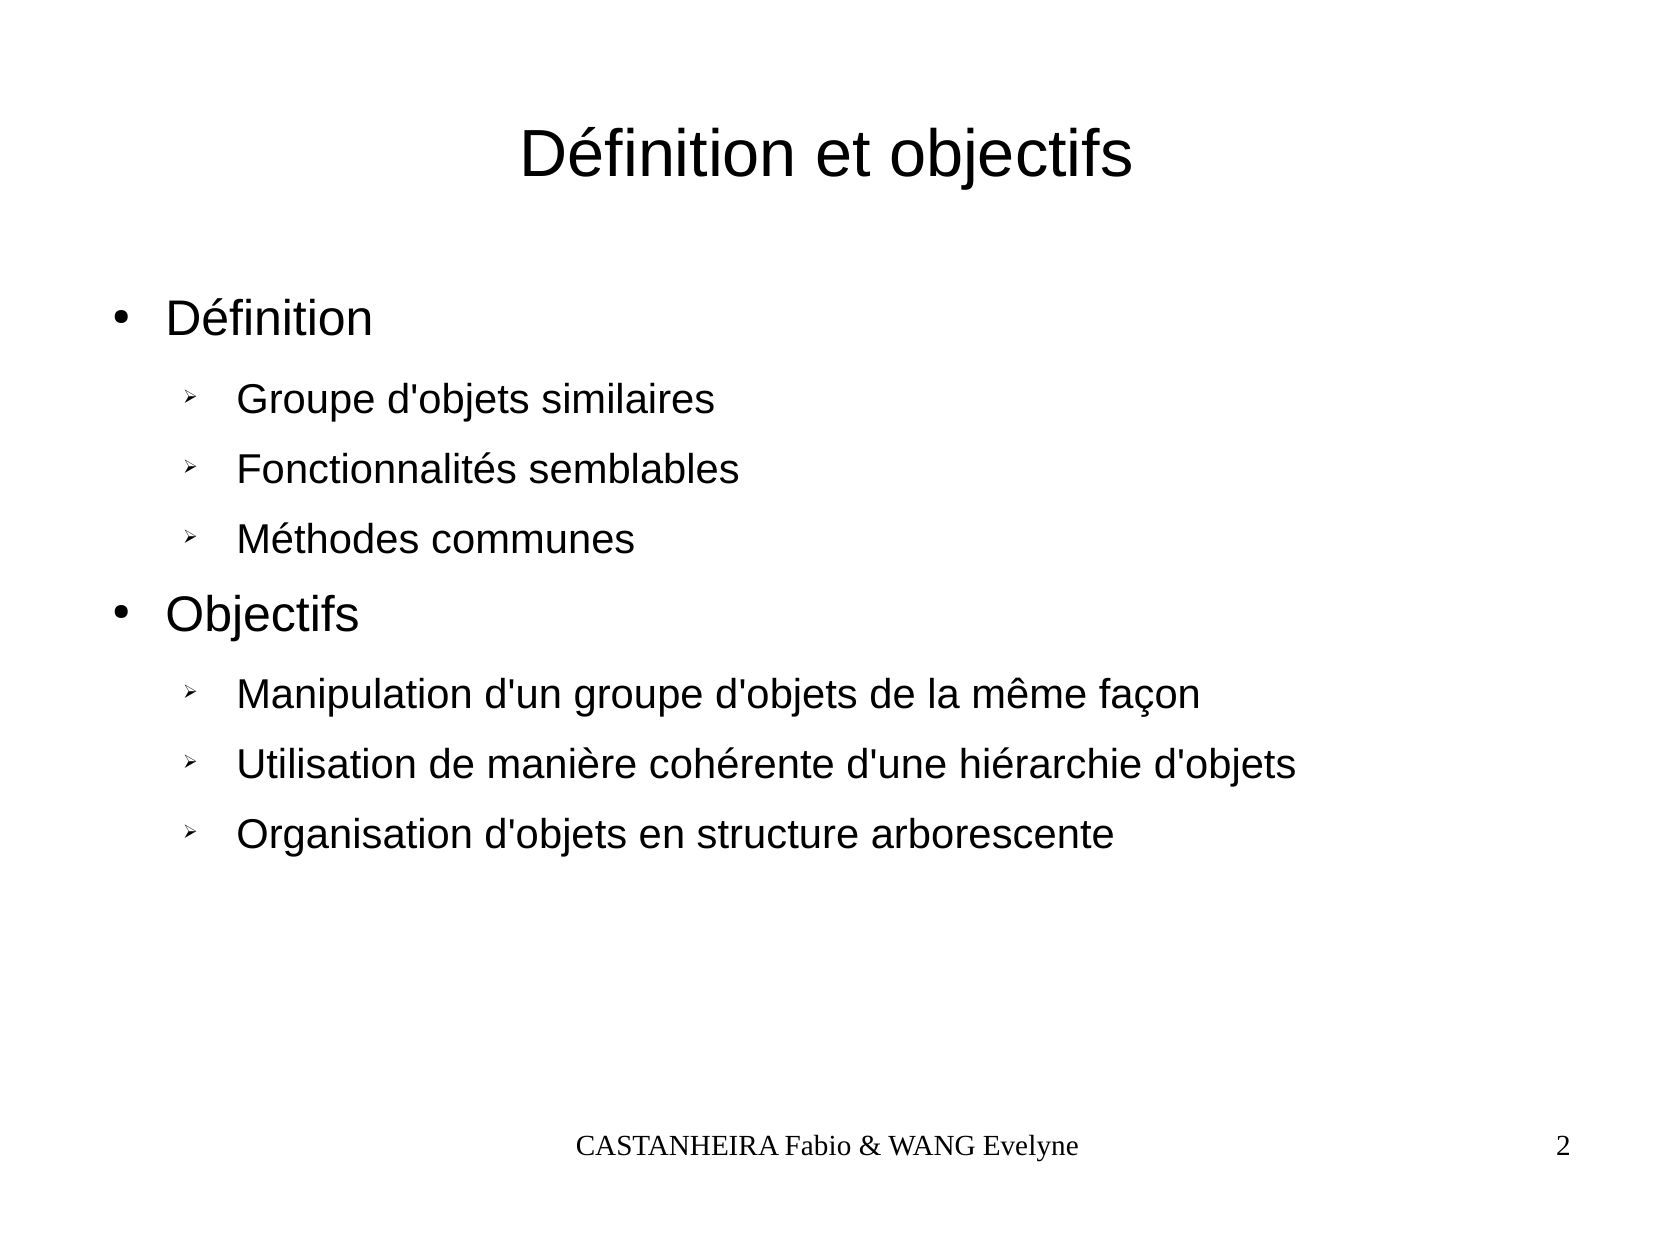

# Définition et objectifs
Définition
Groupe d'objets similaires
Fonctionnalités semblables
Méthodes communes
Objectifs
Manipulation d'un groupe d'objets de la même façon
Utilisation de manière cohérente d'une hiérarchie d'objets
Organisation d'objets en structure arborescente
CASTANHEIRA Fabio & WANG Evelyne
2